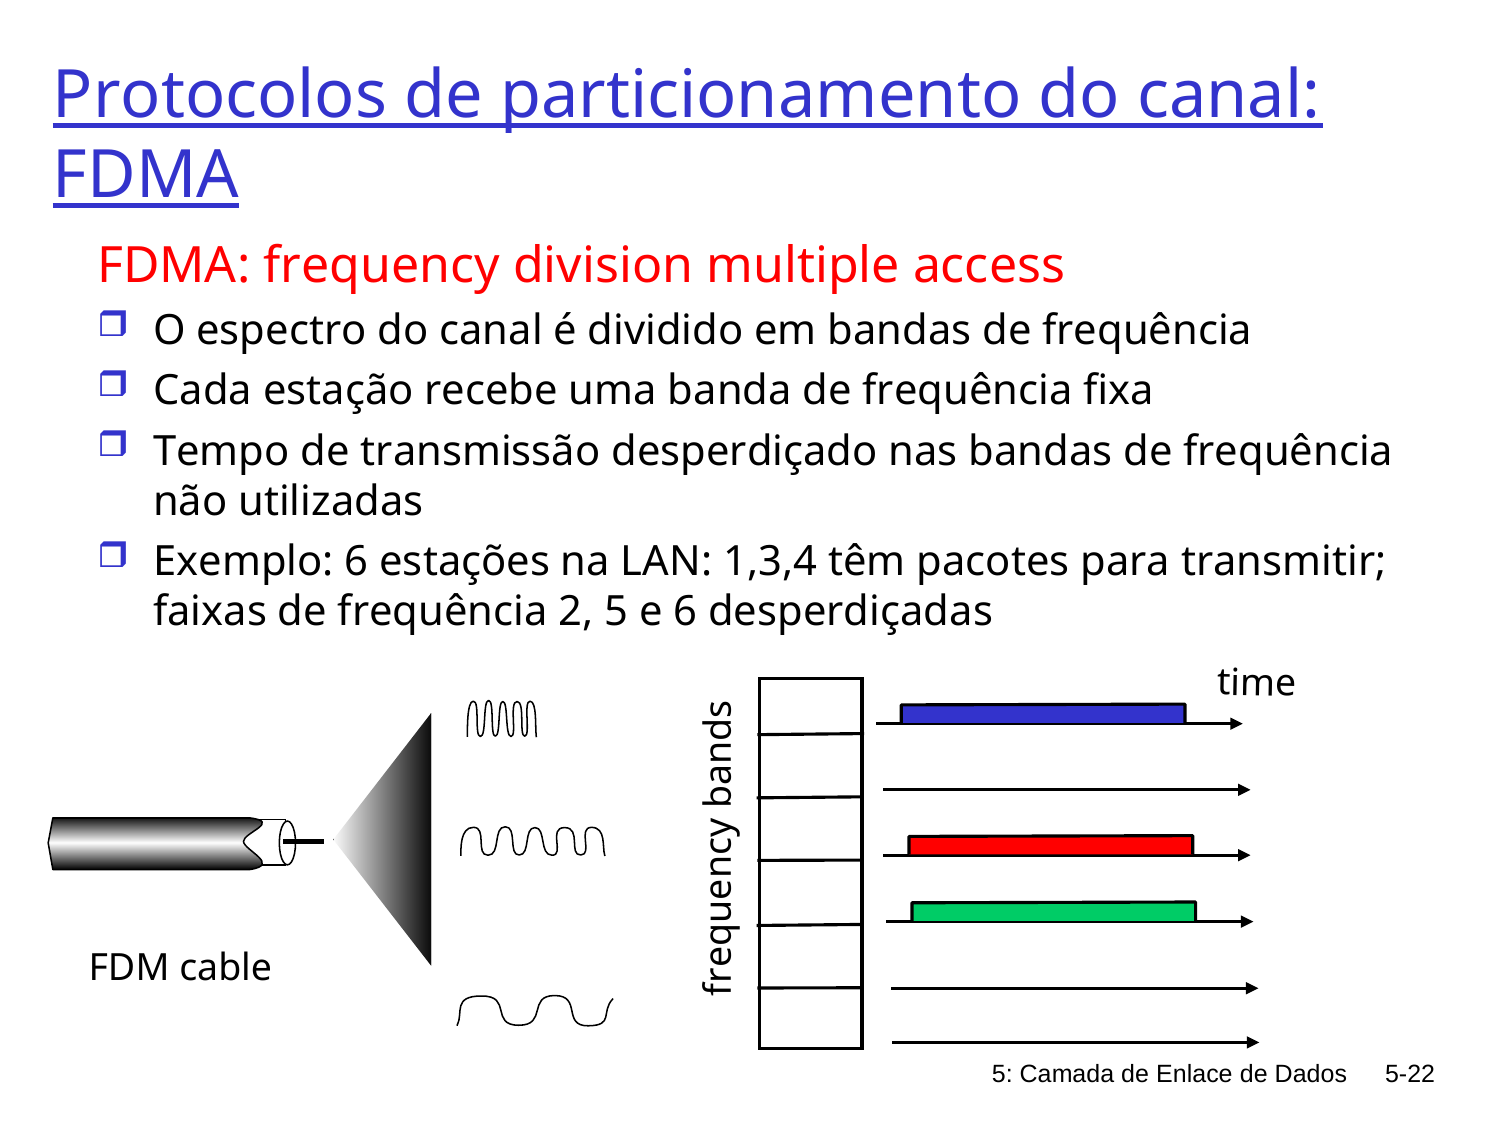

# Protocolos de particionamento do canal: FDMA
FDMA: frequency division multiple access
O espectro do canal é dividido em bandas de frequência
Cada estação recebe uma banda de frequência fixa
Tempo de transmissão desperdiçado nas bandas de frequência não utilizadas
Exemplo: 6 estações na LAN: 1,3,4 têm pacotes para transmitir; faixas de frequência 2, 5 e 6 desperdiçadas
time
frequency bands
FDM cable
5: Camada de Enlace de Dados